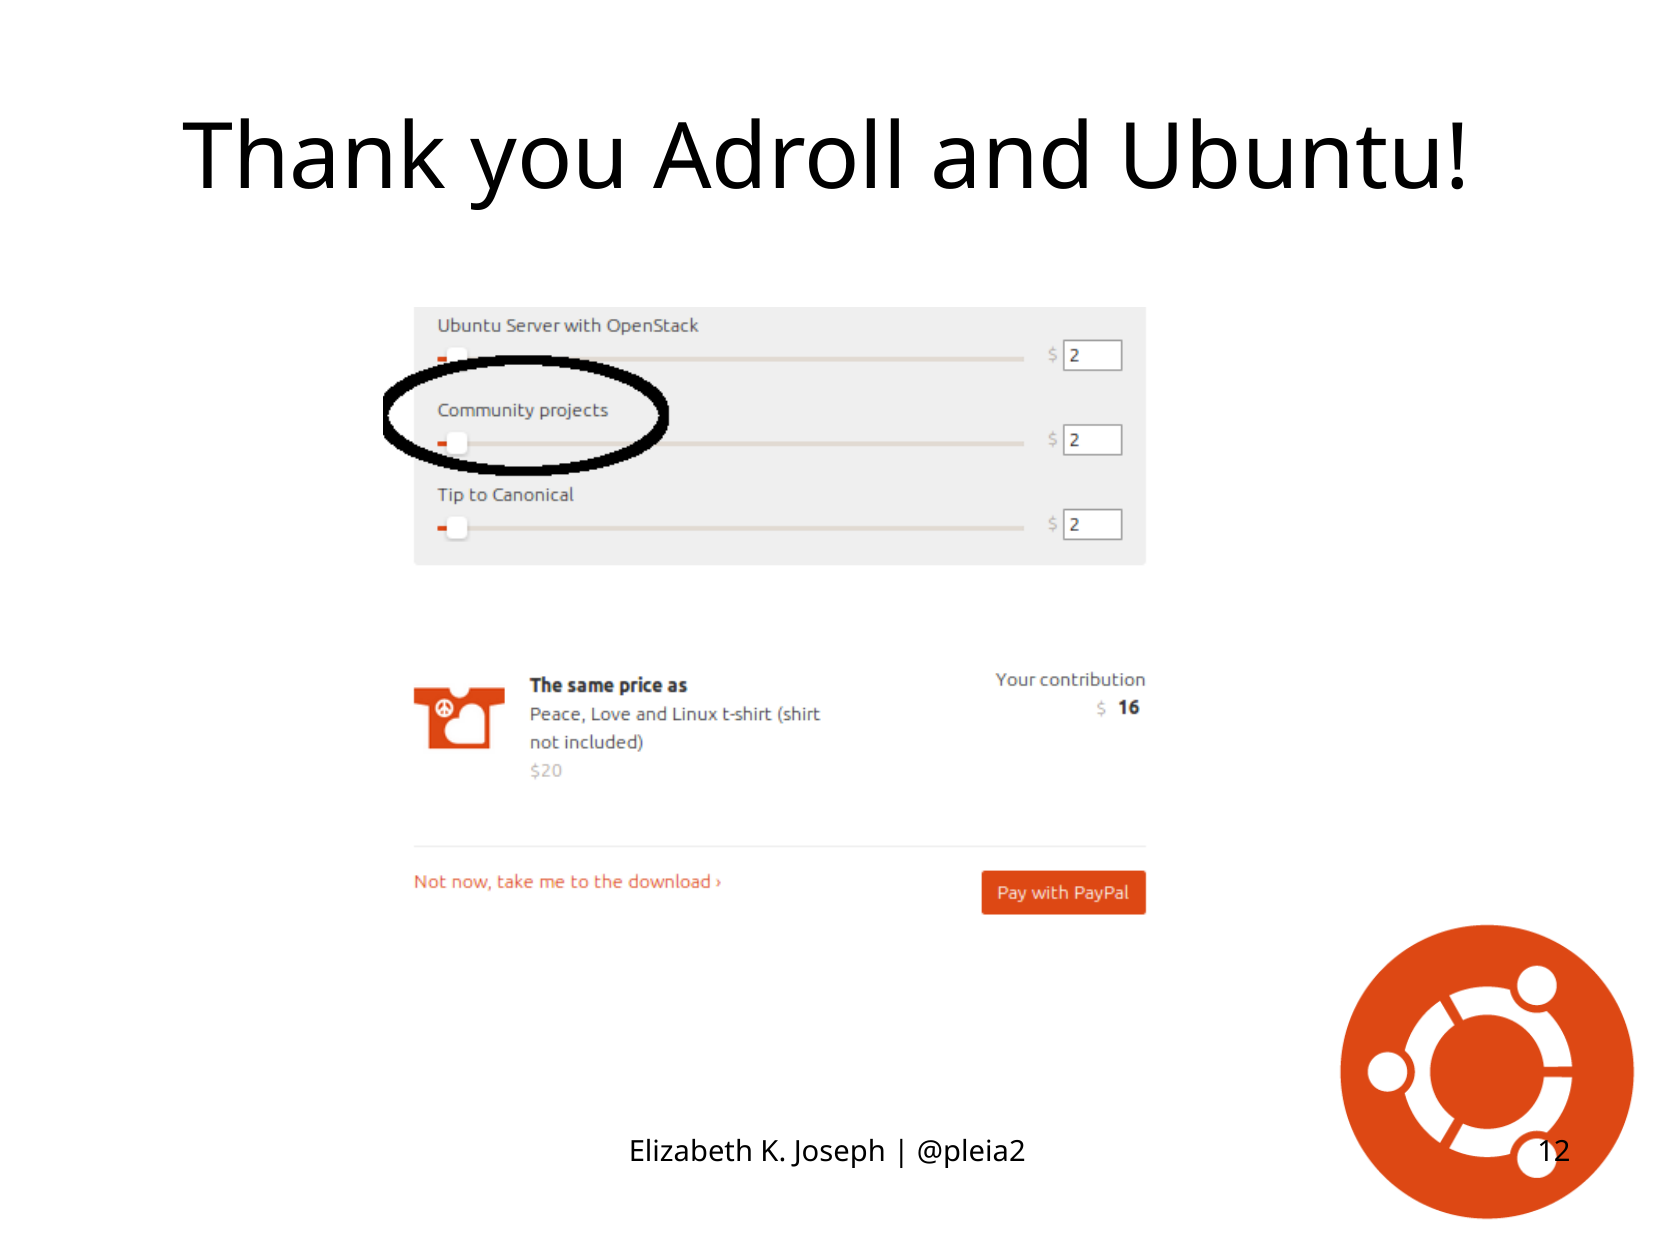

# Thank you Adroll and Ubuntu!
Elizabeth K. Joseph | @pleia2
12